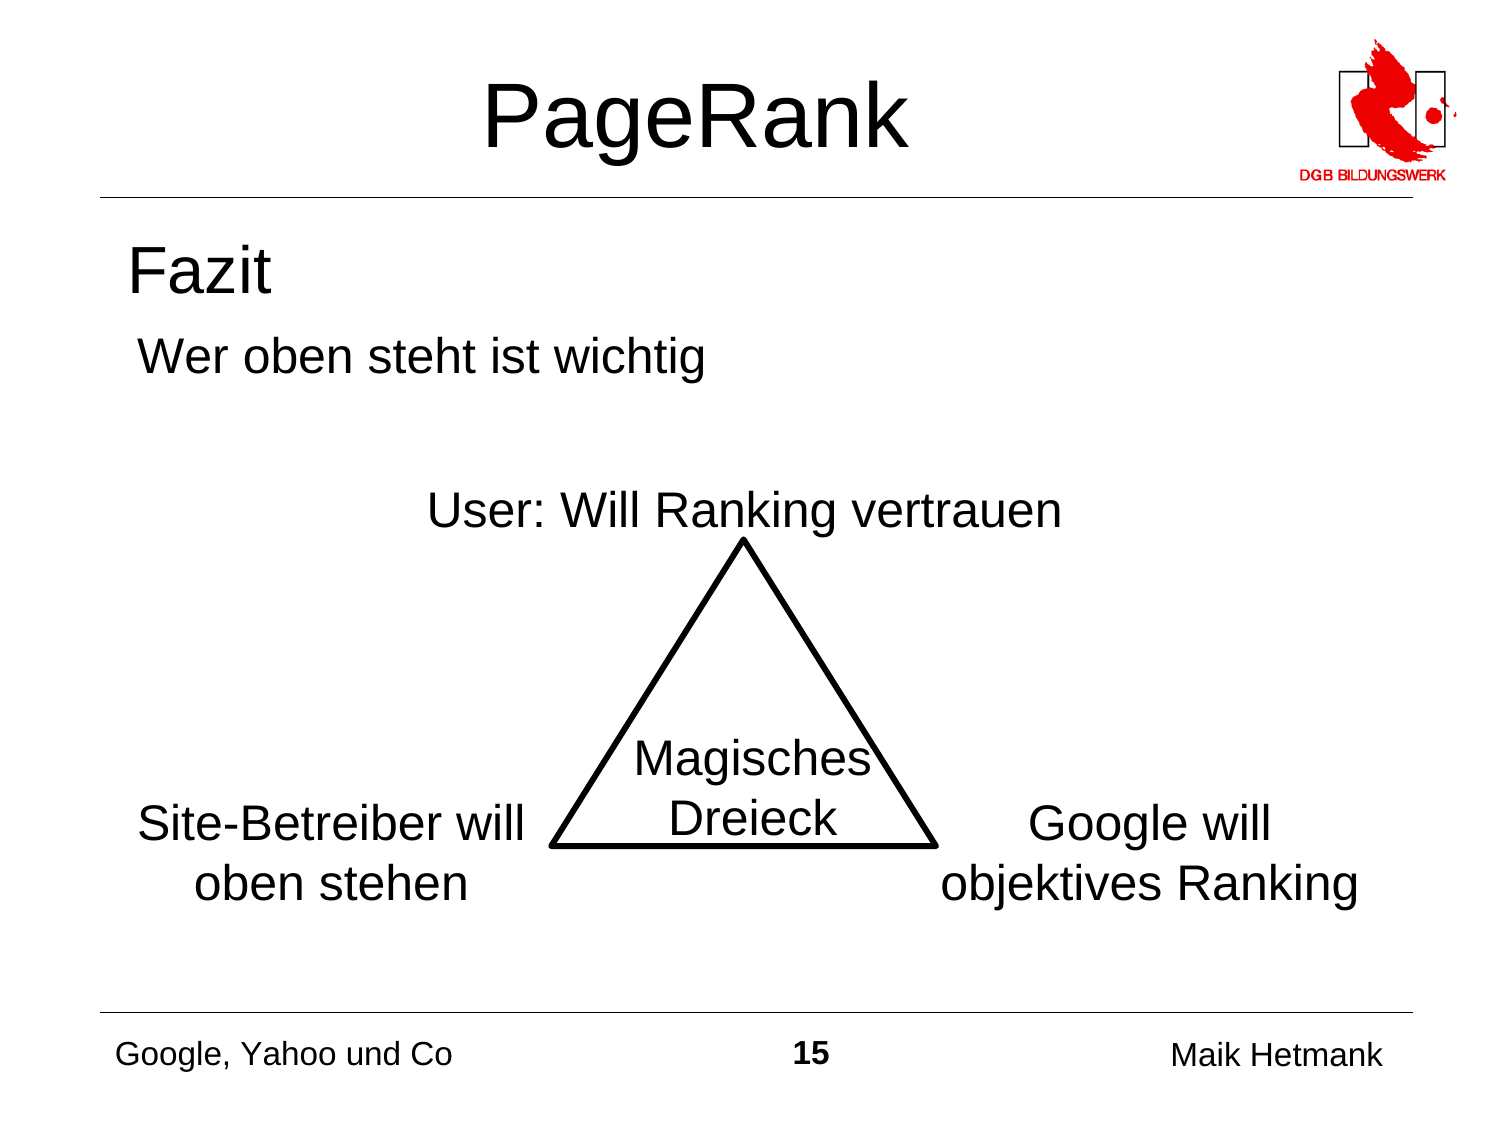

# PageRank
Fazit
Wer oben steht ist wichtig
User: Will Ranking vertrauen
Magisches Dreieck
Site-Betreiber will oben stehen
Google will objektives Ranking